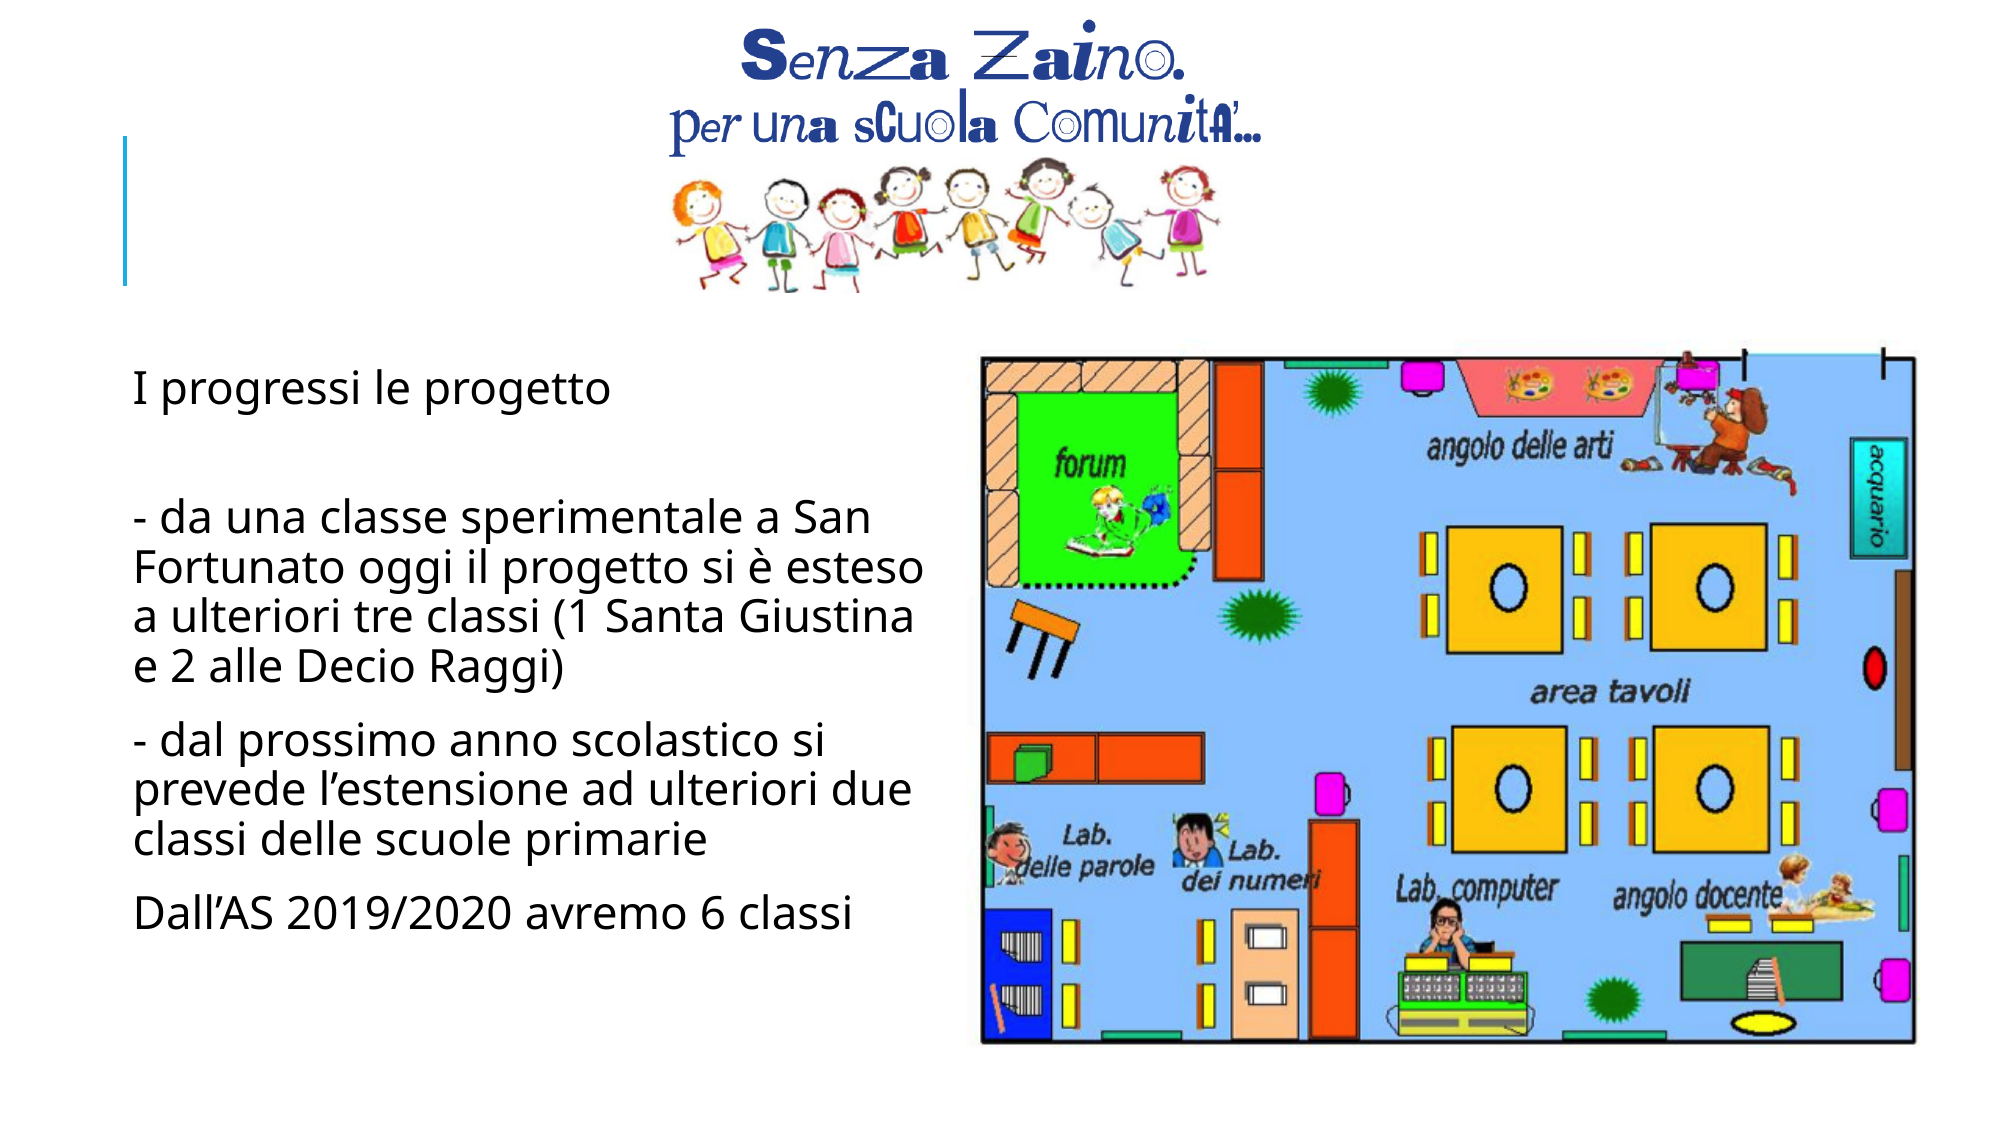

#
I progressi le progetto
- da una classe sperimentale a San Fortunato oggi il progetto si è esteso a ulteriori tre classi (1 Santa Giustina e 2 alle Decio Raggi)
- dal prossimo anno scolastico si prevede l’estensione ad ulteriori due classi delle scuole primarie
Dall’AS 2019/2020 avremo 6 classi